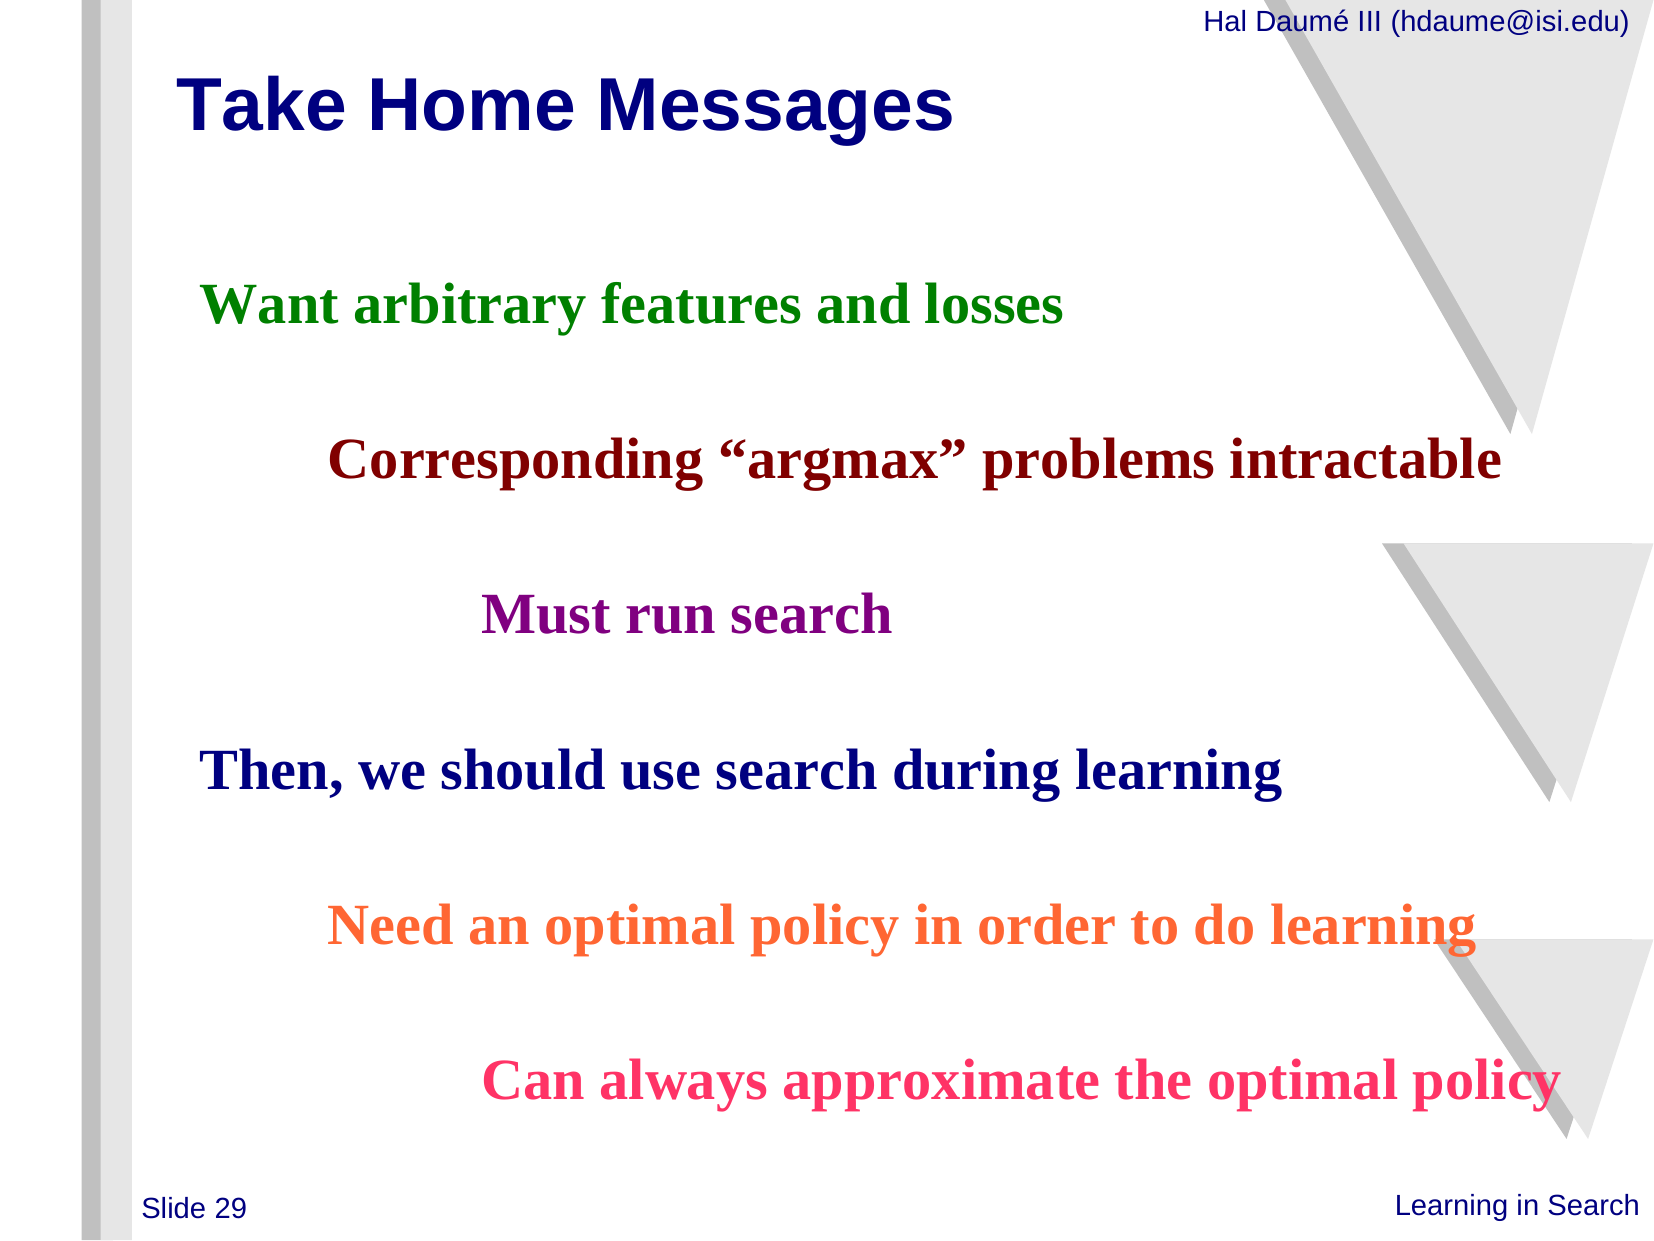

# Take Home Messages
Want arbitrary features and losses
Corresponding “argmax” problems intractable
Must run search
Then, we should use search during learning
Need an optimal policy in order to do learning
Can always approximate the optimal policy